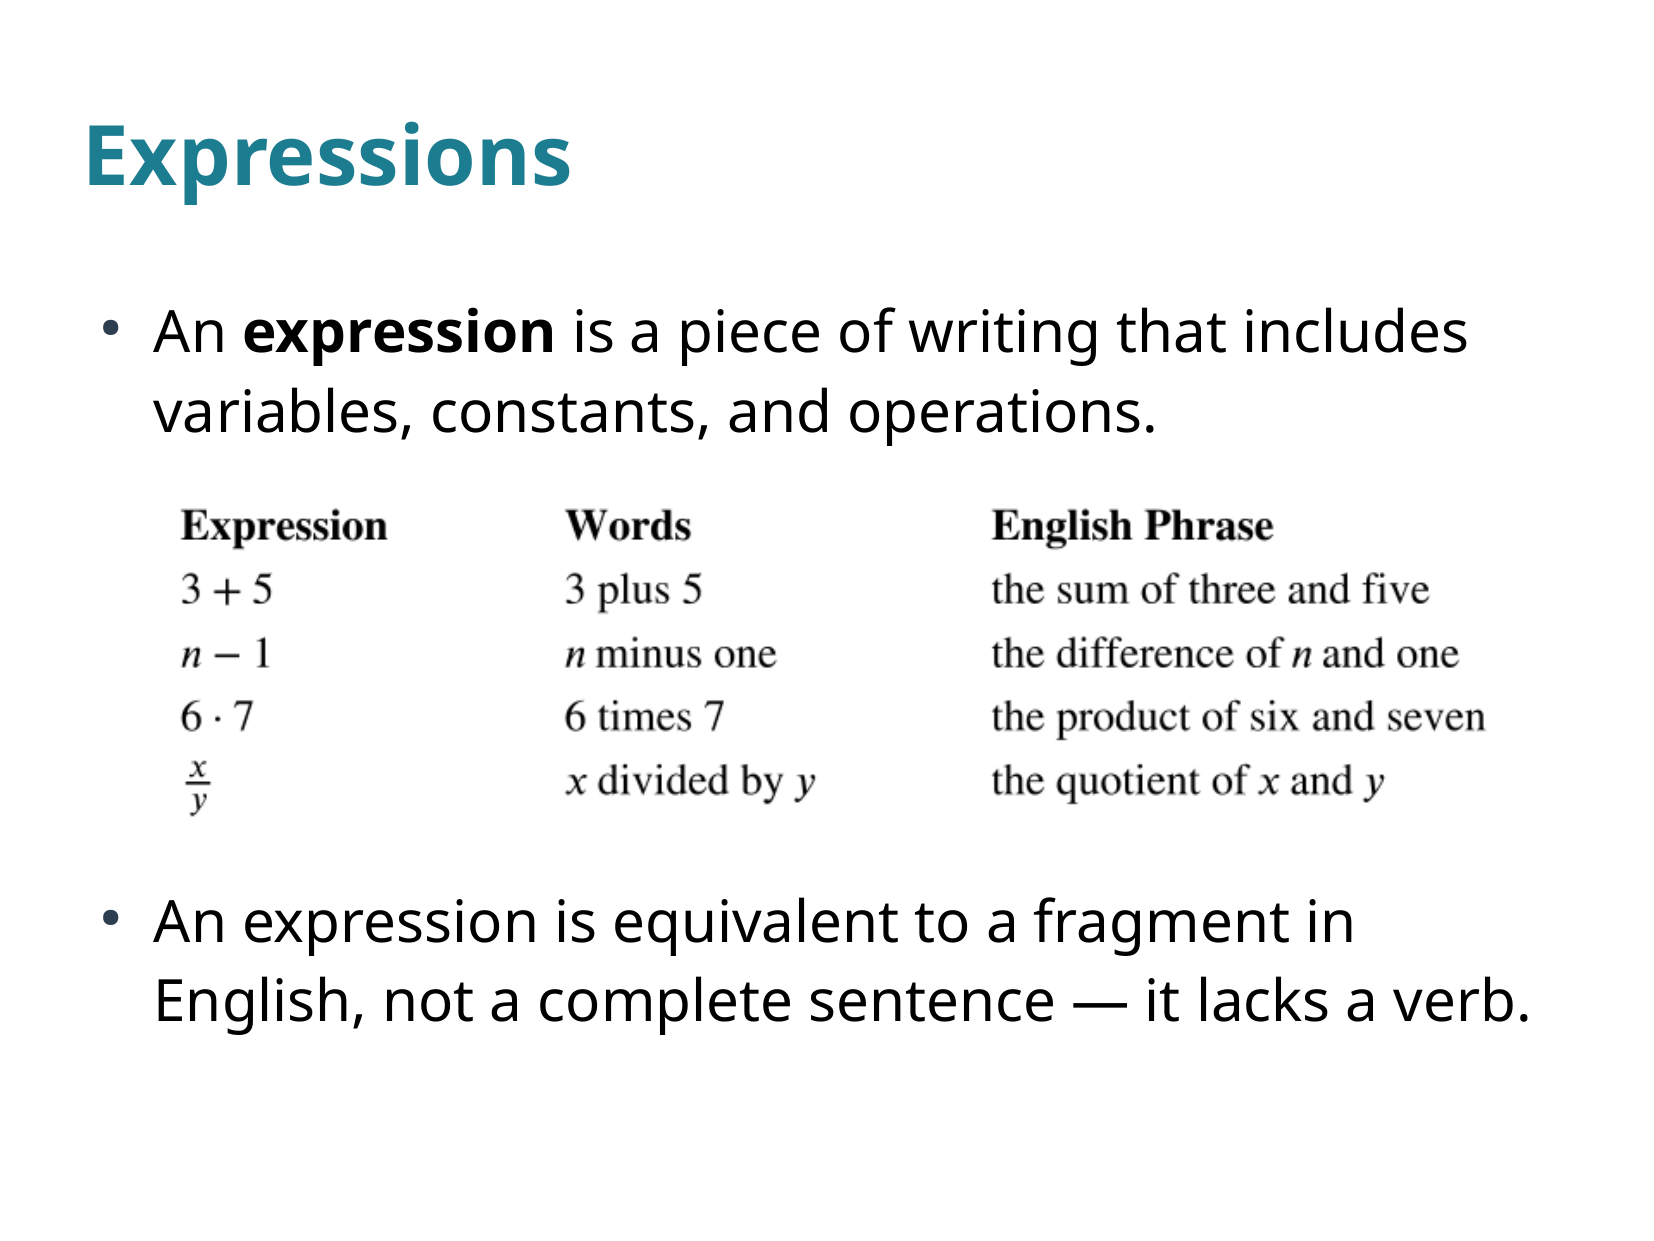

# Expressions
An expression is a piece of writing that includes variables, constants, and operations.
An expression is equivalent to a fragment in English, not a complete sentence — it lacks a verb.